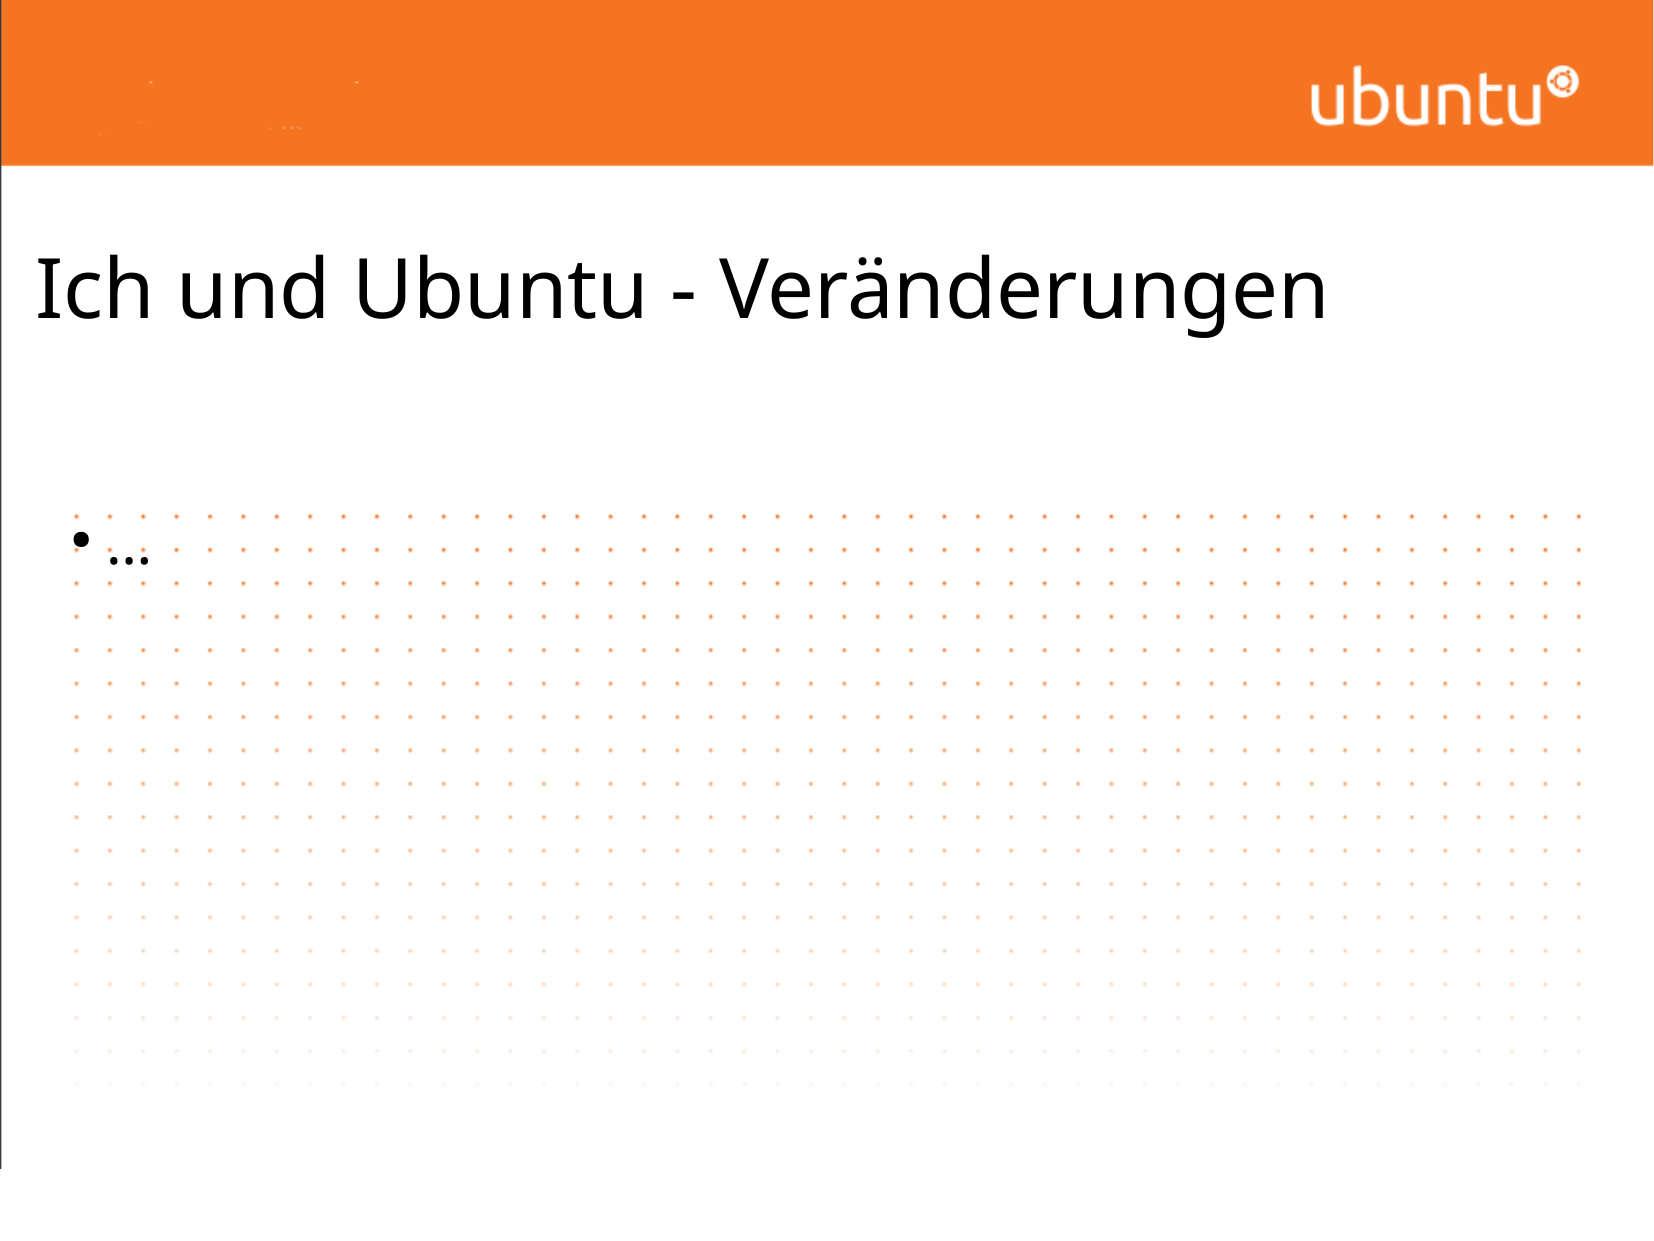

# Ich und Ubuntu - Veränderungen
…